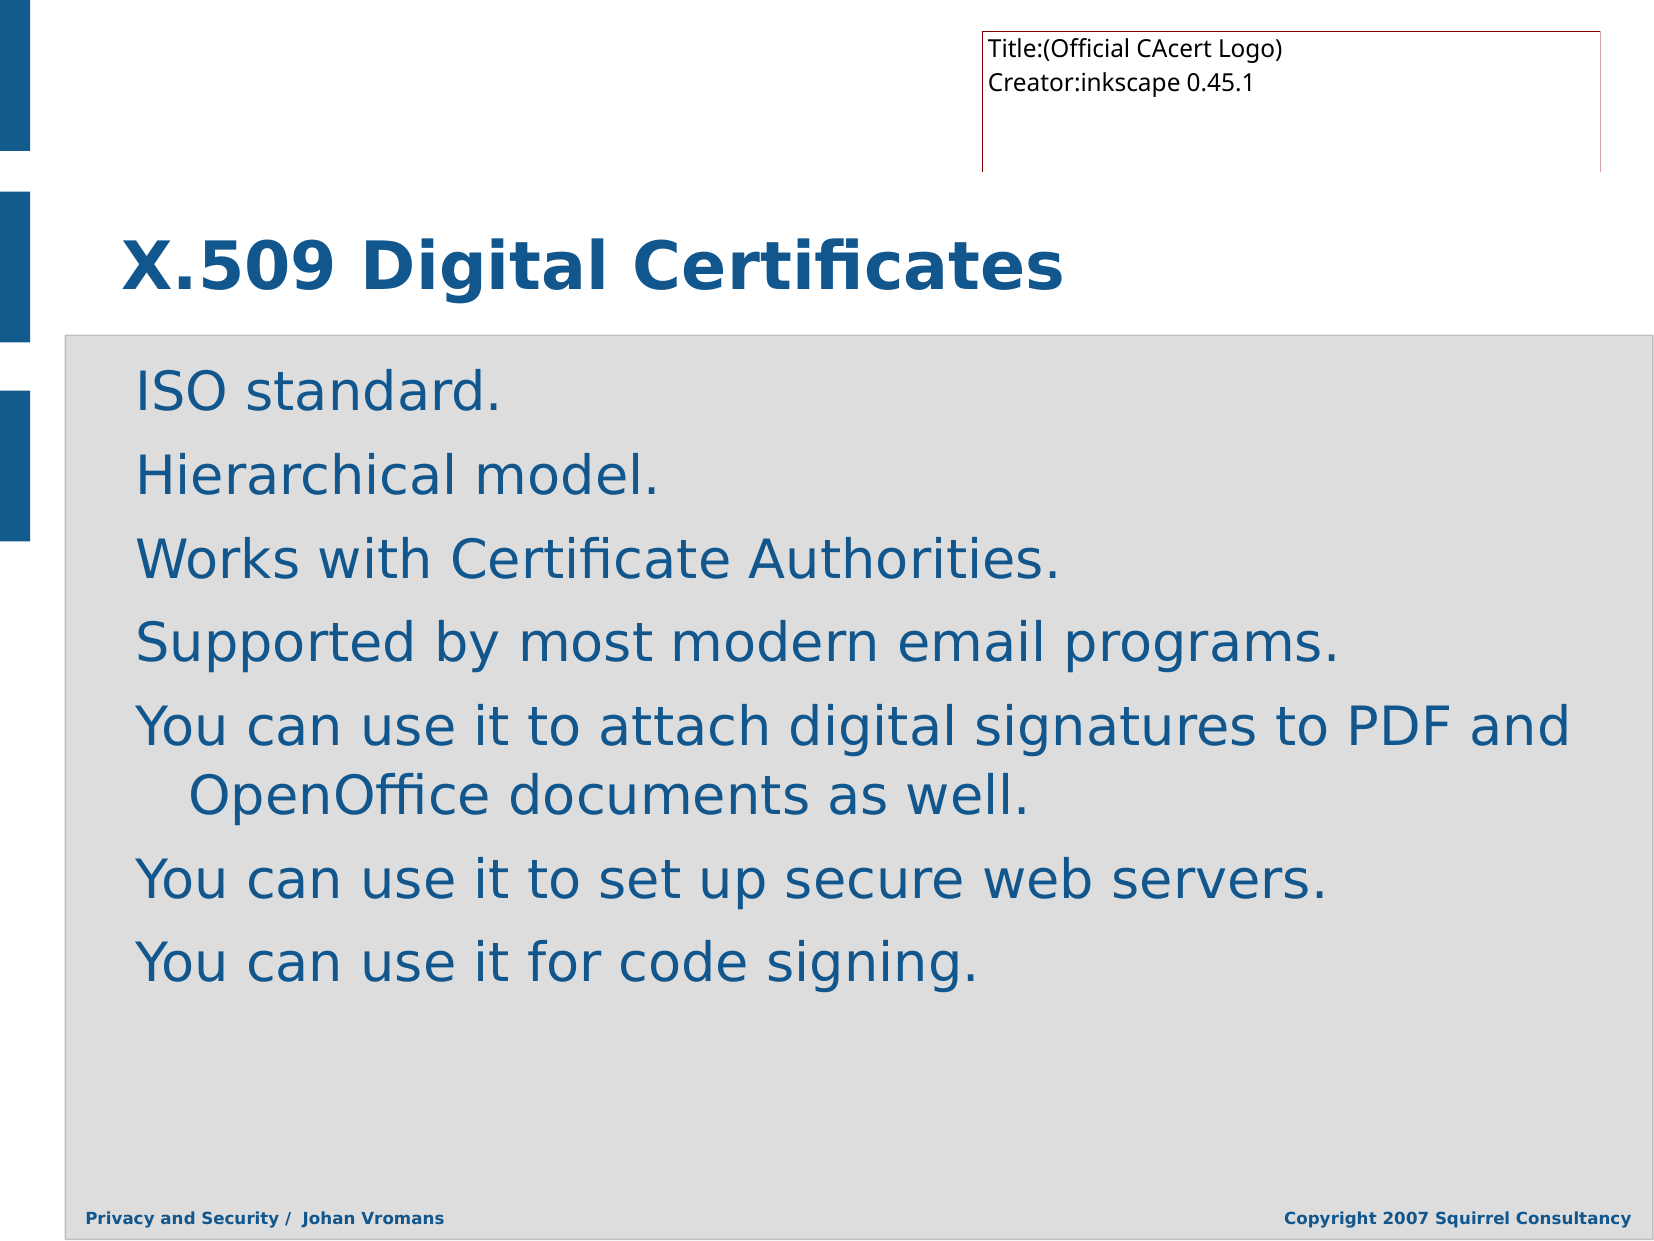

# X.509 Digital Certificates
ISO standard.
Hierarchical model.
Works with Certificate Authorities.
Supported by most modern email programs.
You can use it to attach digital signatures to PDF and OpenOffice documents as well.
You can use it to set up secure web servers.
You can use it for code signing.